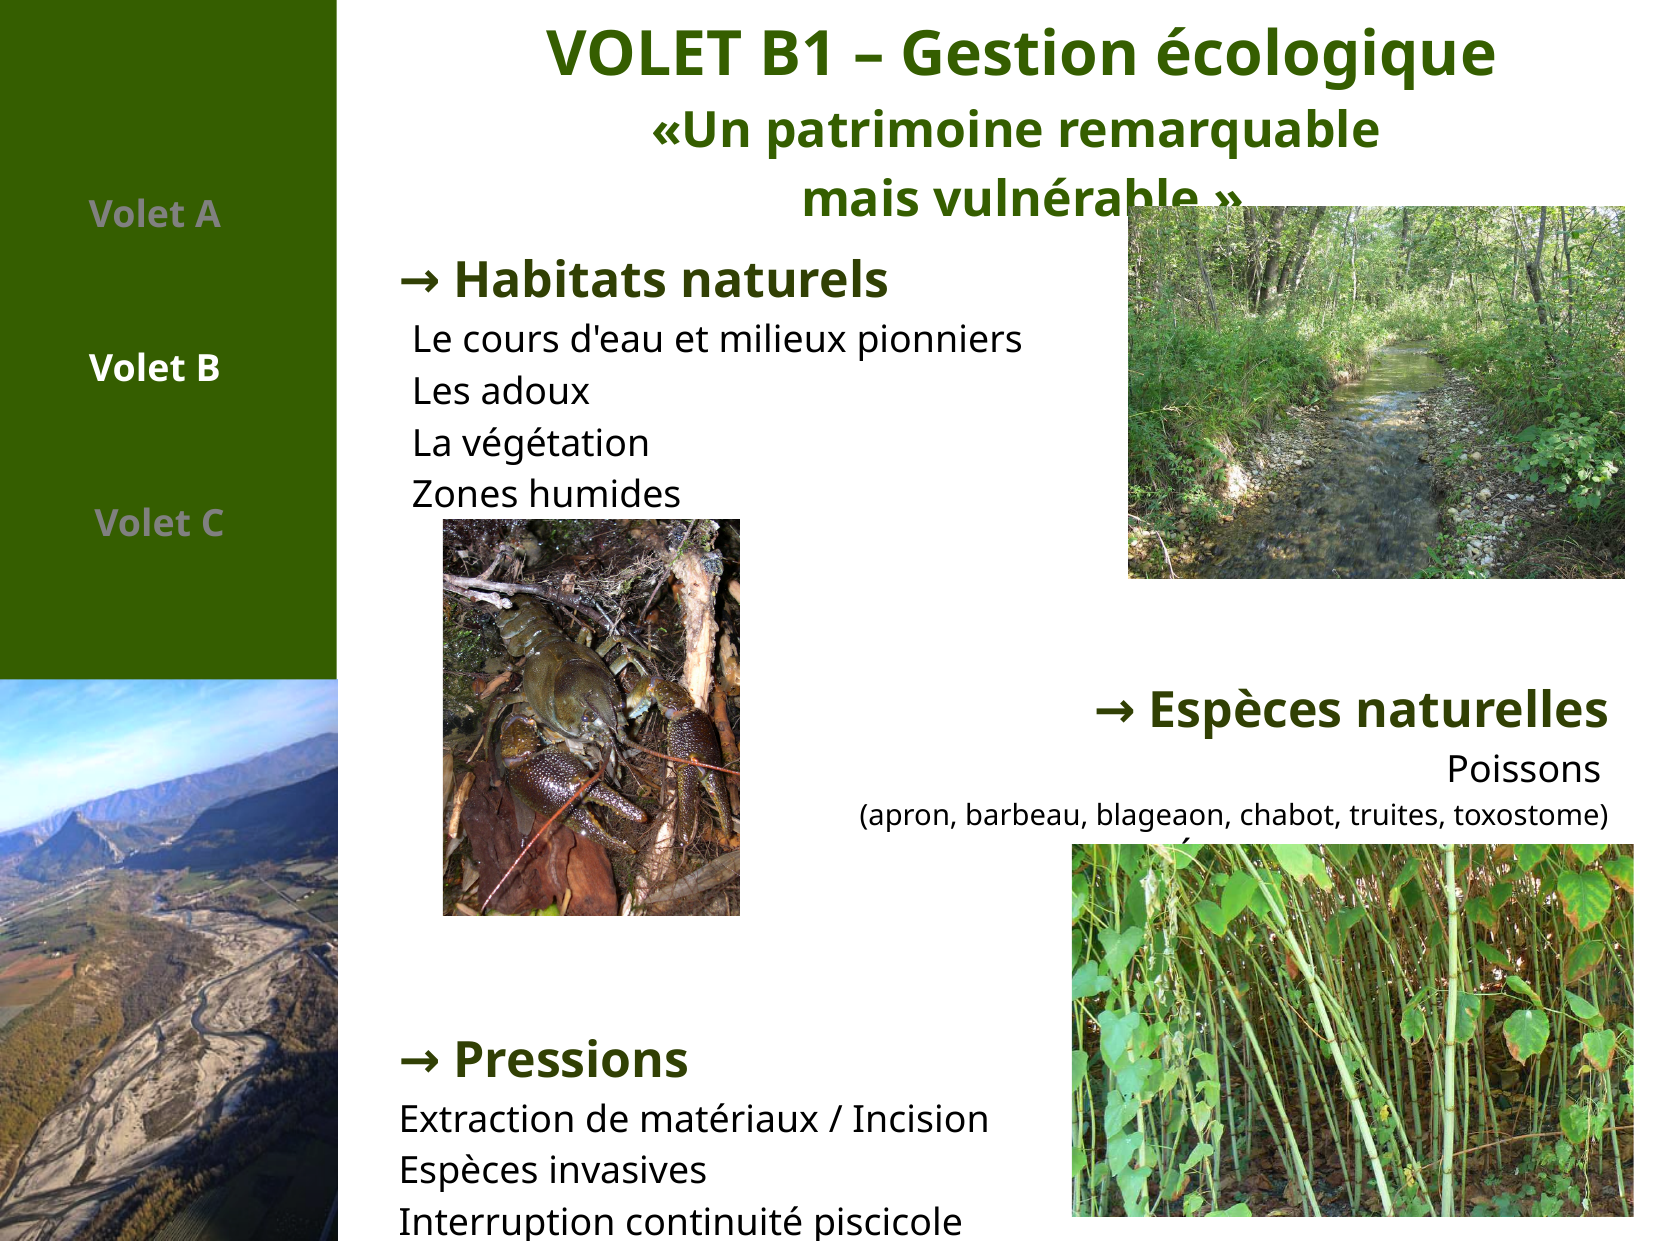

VOLET B1 – Gestion écologique
«Un patrimoine remarquable
mais vulnérable »
Volet A
Volet B
 Volet C
→ Habitats naturels
Le cours d'eau et milieux pionniers
Les adoux
La végétation
Zones humides
→ Espèces naturelles
Poissons
(apron, barbeau, blageaon, chabot, truites, toxostome)
Écrevisses à pieds blancs
→ Pressions
Extraction de matériaux / Incision
Espèces invasives
Interruption continuité piscicole
Aggravation étiages
10